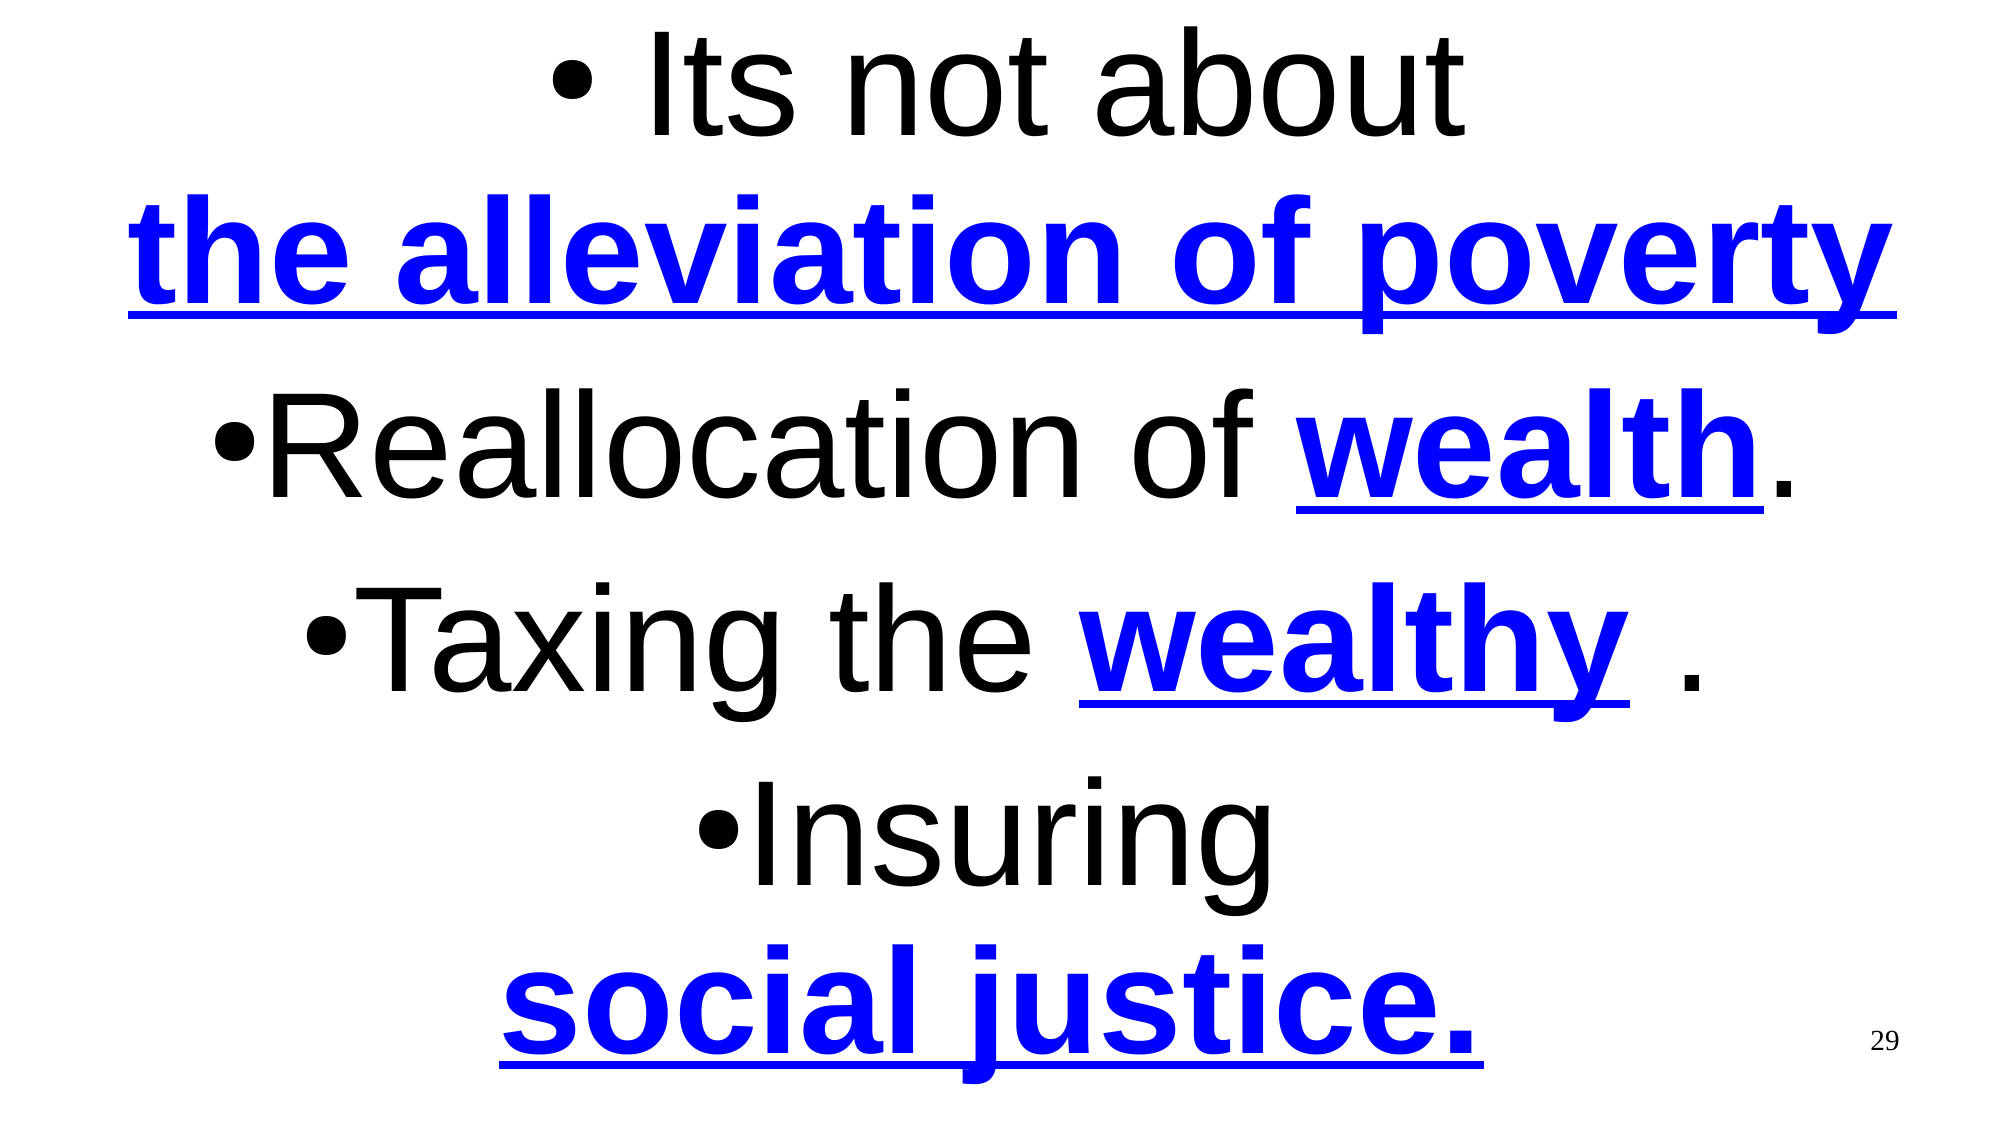

# Its not about the alleviation of poverty
Reallocation of wealth.
Taxing the wealthy .
Insuring
social justice.
29